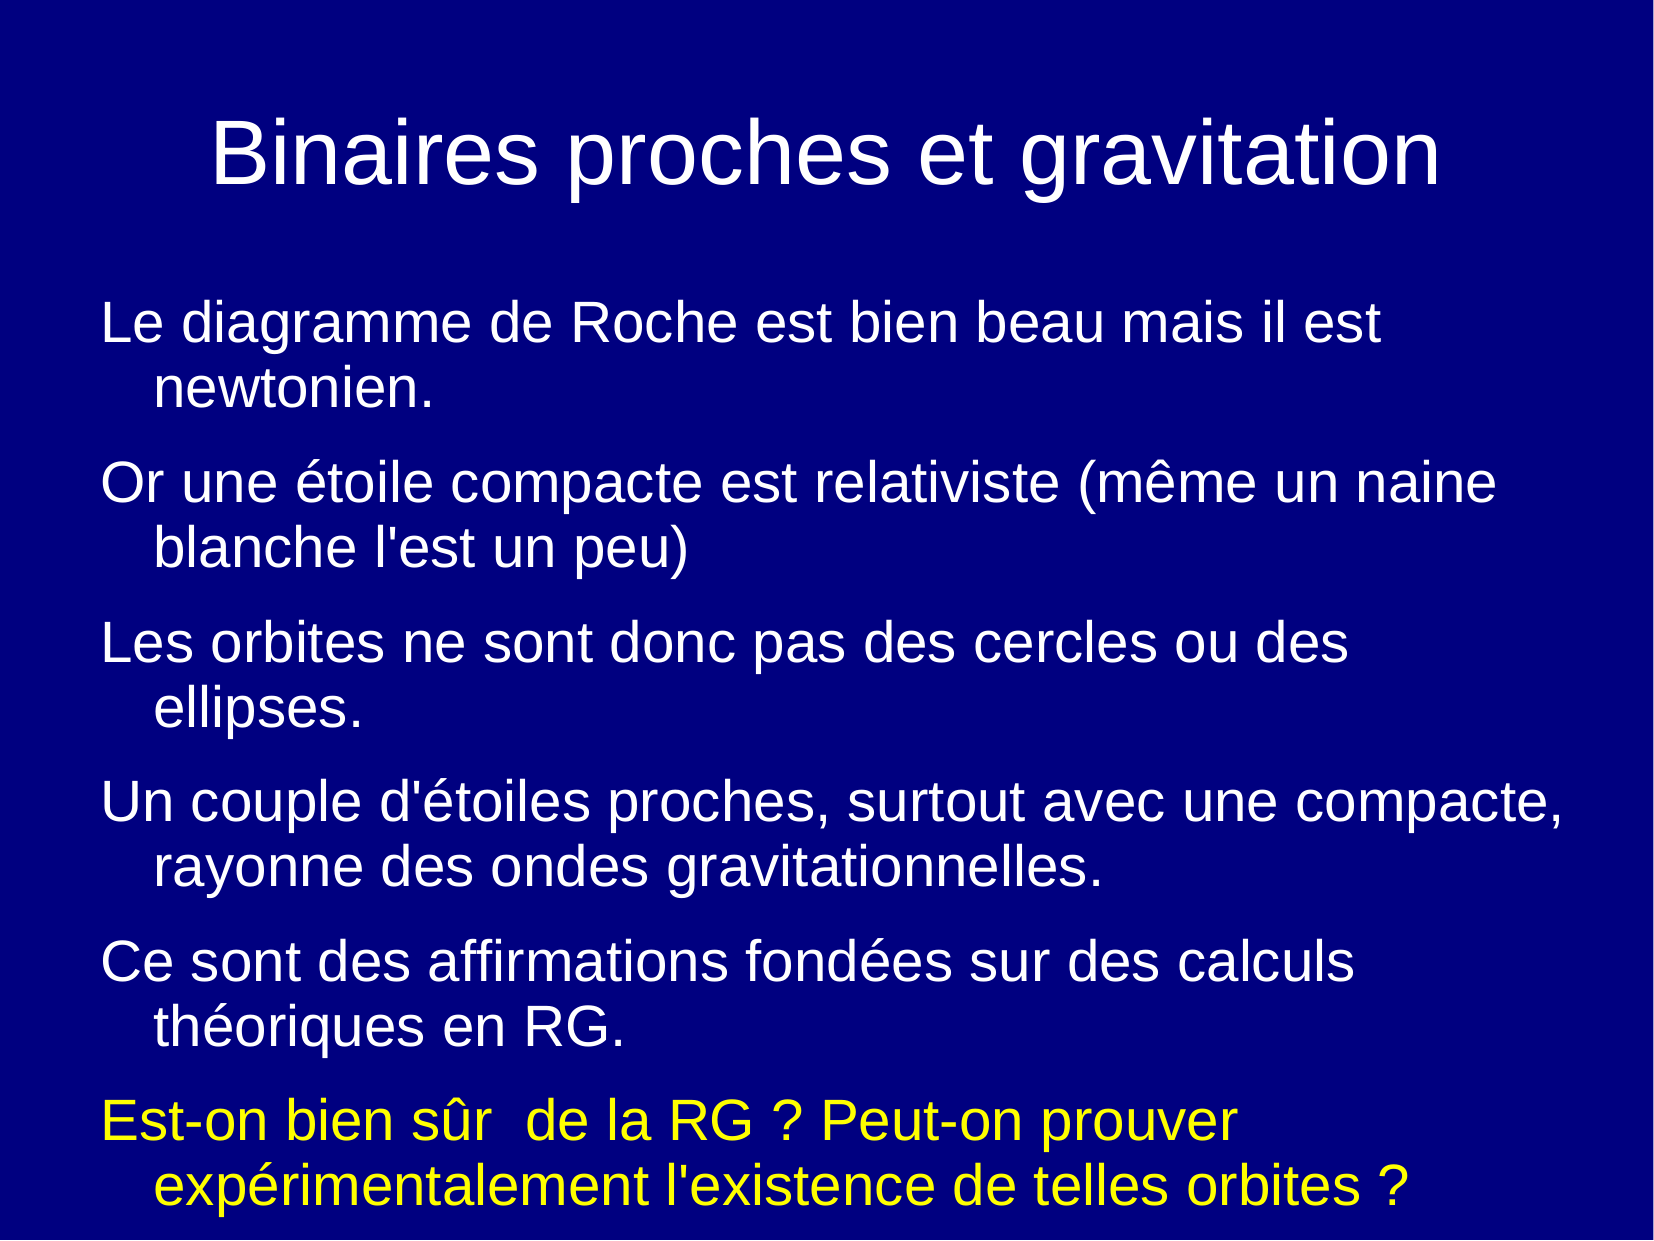

# Binaires proches et gravitation
Le diagramme de Roche est bien beau mais il est newtonien.
Or une étoile compacte est relativiste (même un naine blanche l'est un peu)
Les orbites ne sont donc pas des cercles ou des ellipses.
Un couple d'étoiles proches, surtout avec une compacte, rayonne des ondes gravitationnelles.
Ce sont des affirmations fondées sur des calculs théoriques en RG.
Est-on bien sûr de la RG ? Peut-on prouver expérimentalement l'existence de telles orbites ?